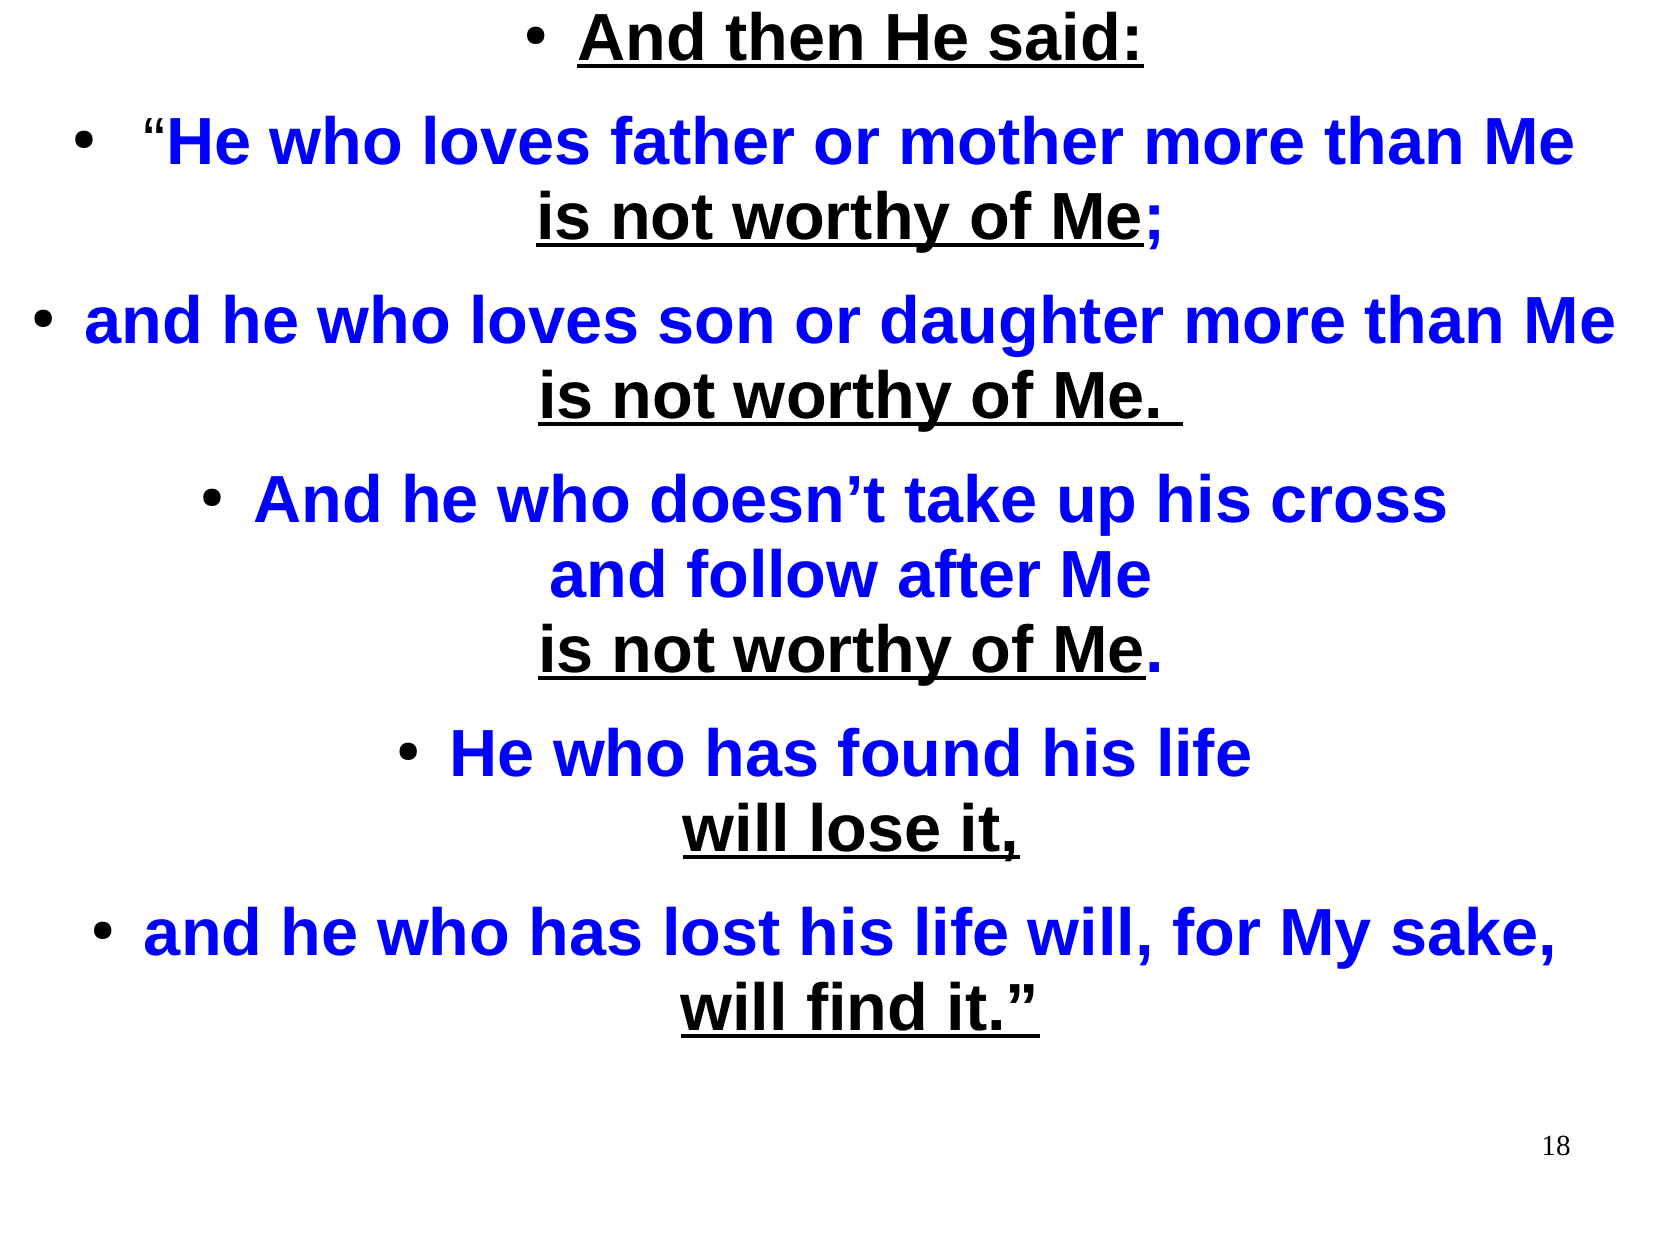

# And then He said:
 “He who loves father or mother more than Me
is not worthy of Me;
and he who loves son or daughter more than Me
is not worthy of Me.
And he who doesn’t take up his cross
and follow after Me
is not worthy of Me.
He who has found his life
will lose it,
and he who has lost his life will, for My sake,
will find it.”
18